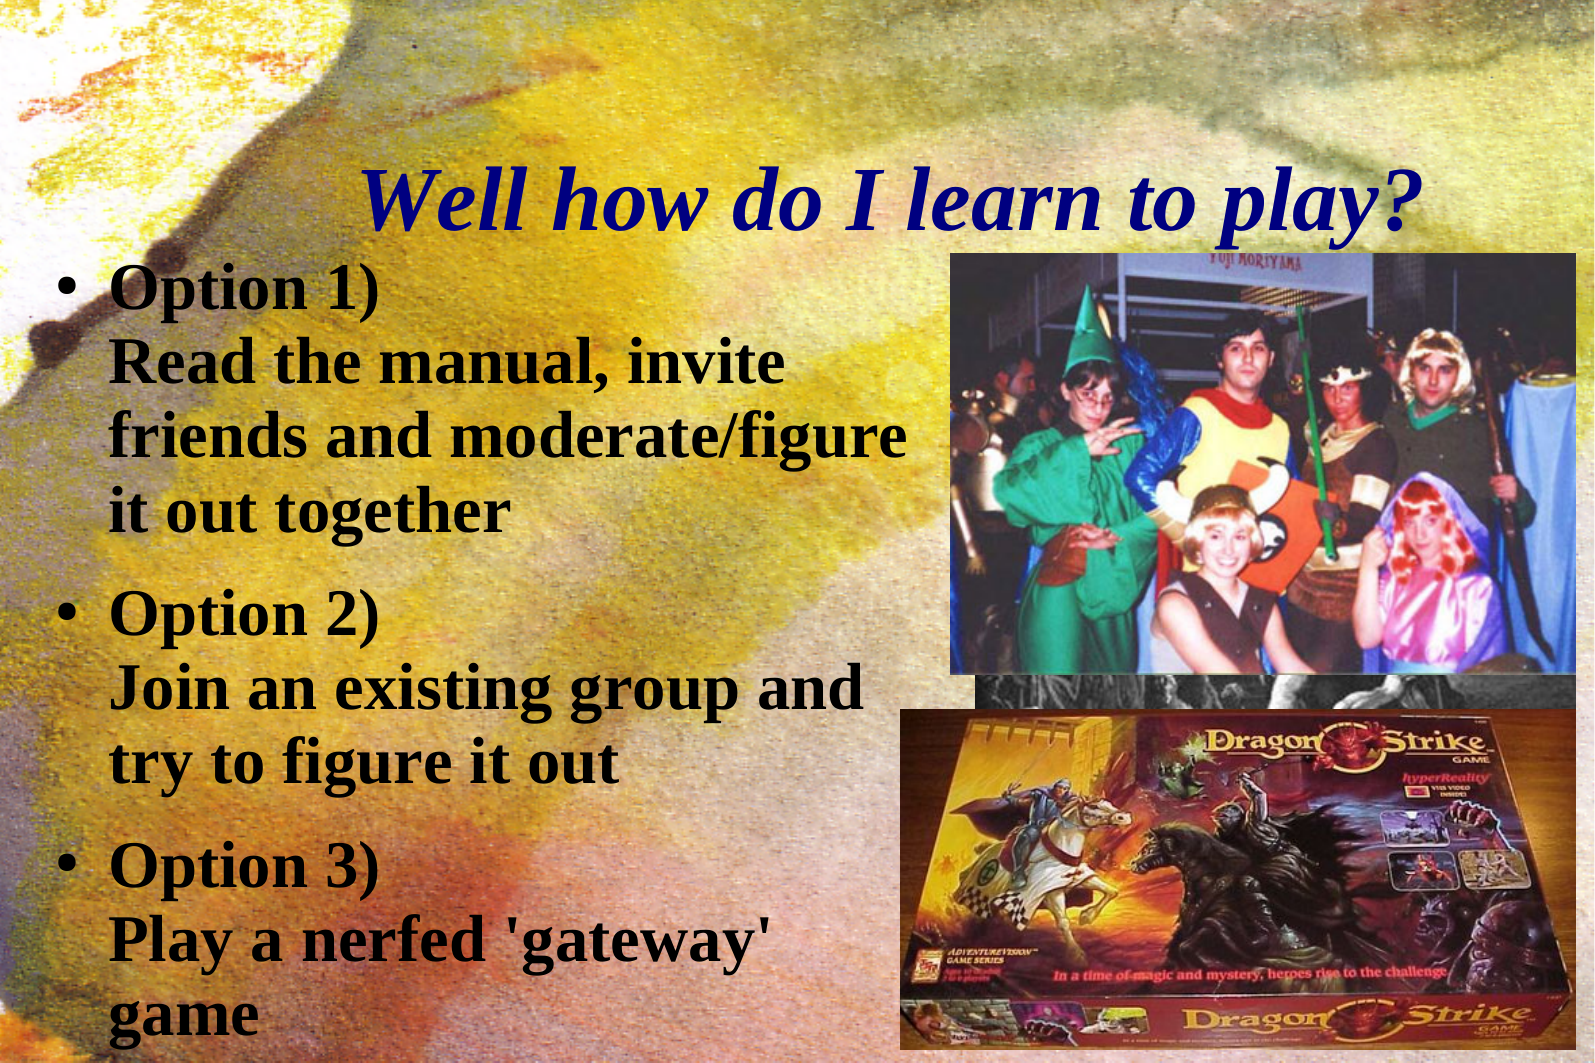

# Well how do I learn to play?
Option 1)
Read the manual, invite friends and moderate/figure it out together
Option 2)
Join an existing group and try to figure it out
Option 3)
Play a nerfed 'gateway' game